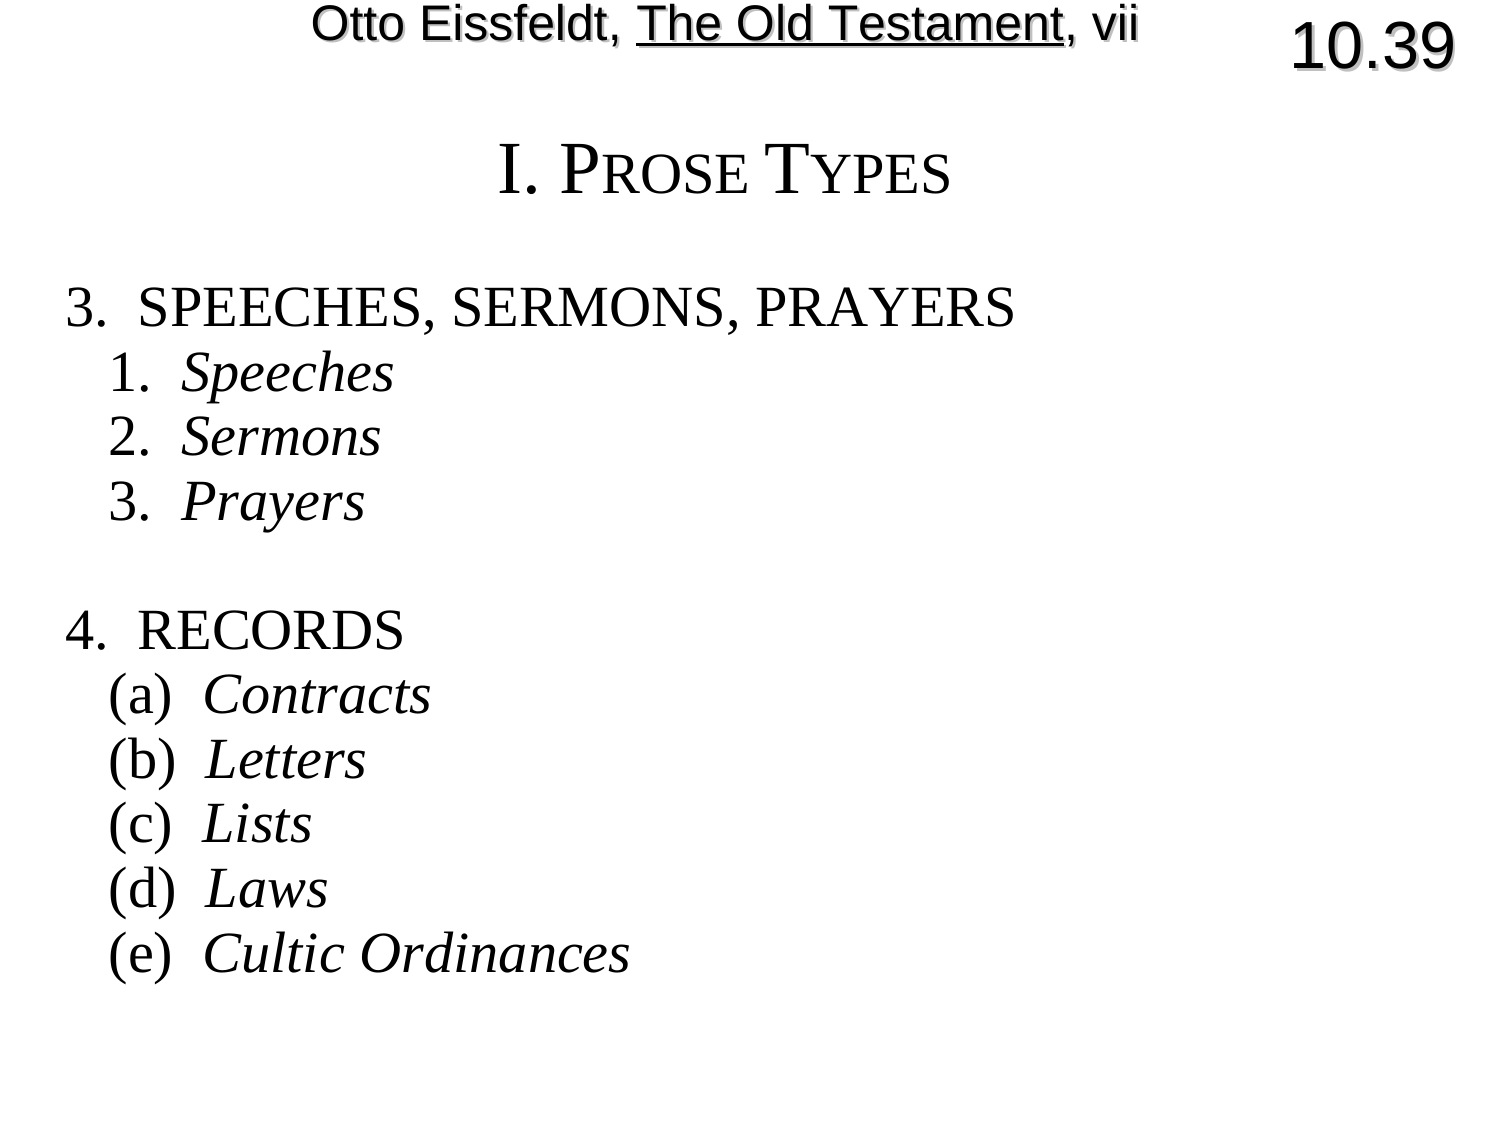

10.39
Otto Eissfeldt, The Old Testament, vii
I. PROSE TYPES
3. SPEECHES, SERMONS, PRAYERS
 1. Speeches
 2. Sermons
 3. Prayers
4. RECORDS
 (a) Contracts
 (b) Letters
 (c) Lists
 (d) Laws
 (e) Cultic Ordinances